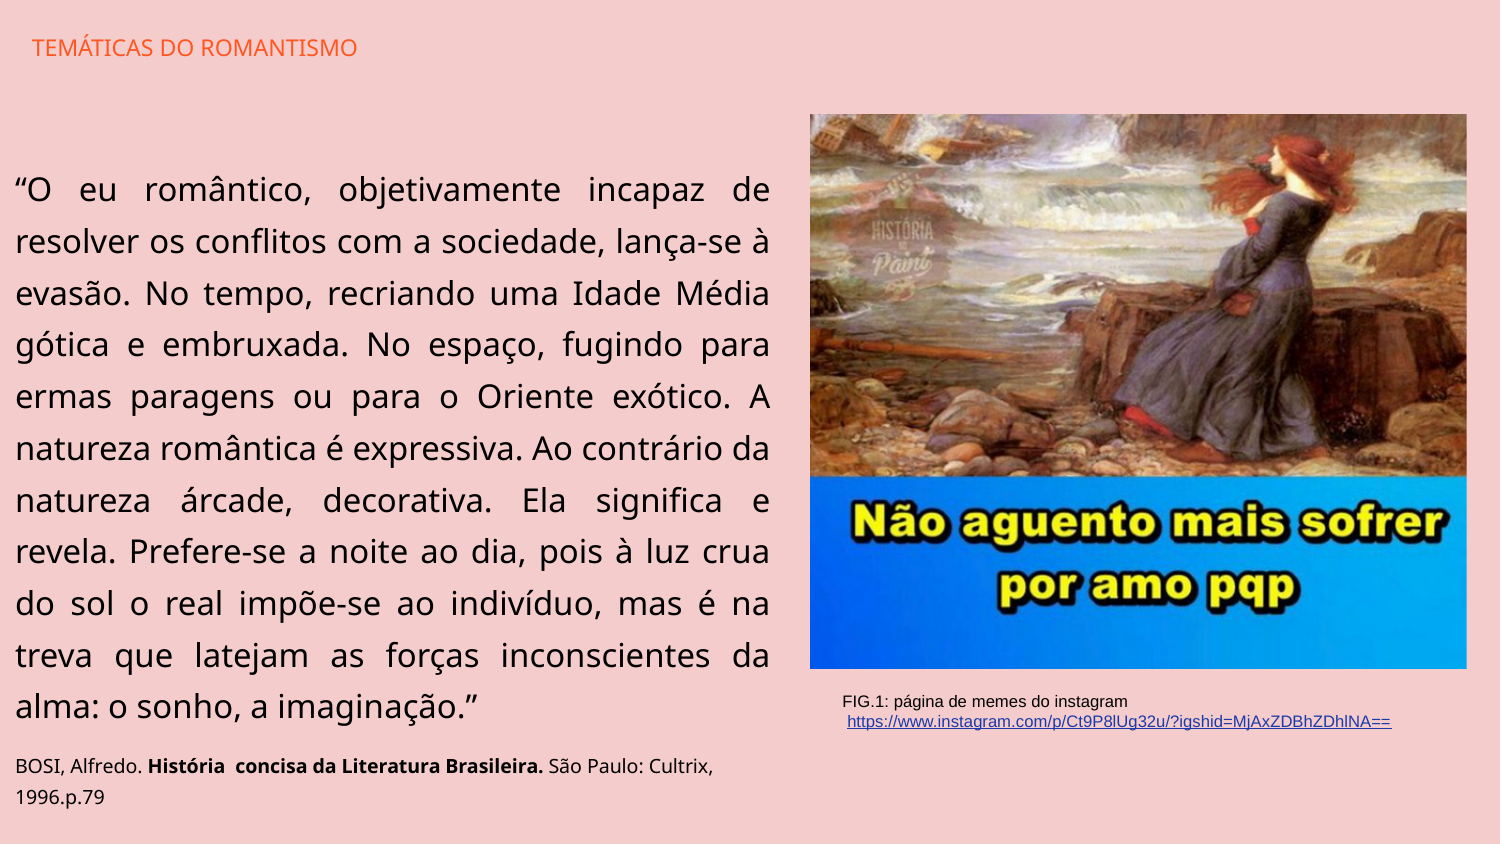

# TEMÁTICAS DO ROMANTISMO
“O eu romântico, objetivamente incapaz de resolver os conflitos com a sociedade, lança-se à evasão. No tempo, recriando uma Idade Média gótica e embruxada. No espaço, fugindo para ermas paragens ou para o Oriente exótico. A natureza romântica é expressiva. Ao contrário da natureza árcade, decorativa. Ela significa e revela. Prefere-se a noite ao dia, pois à luz crua do sol o real impõe-se ao indivíduo, mas é na treva que latejam as forças inconscientes da alma: o sonho, a imaginação.”
BOSI, Alfredo. História concisa da Literatura Brasileira. São Paulo: Cultrix, 1996.p.79
FIG.1: página de memes do instagram
 https://www.instagram.com/p/Ct9P8lUg32u/?igshid=MjAxZDBhZDhlNA==